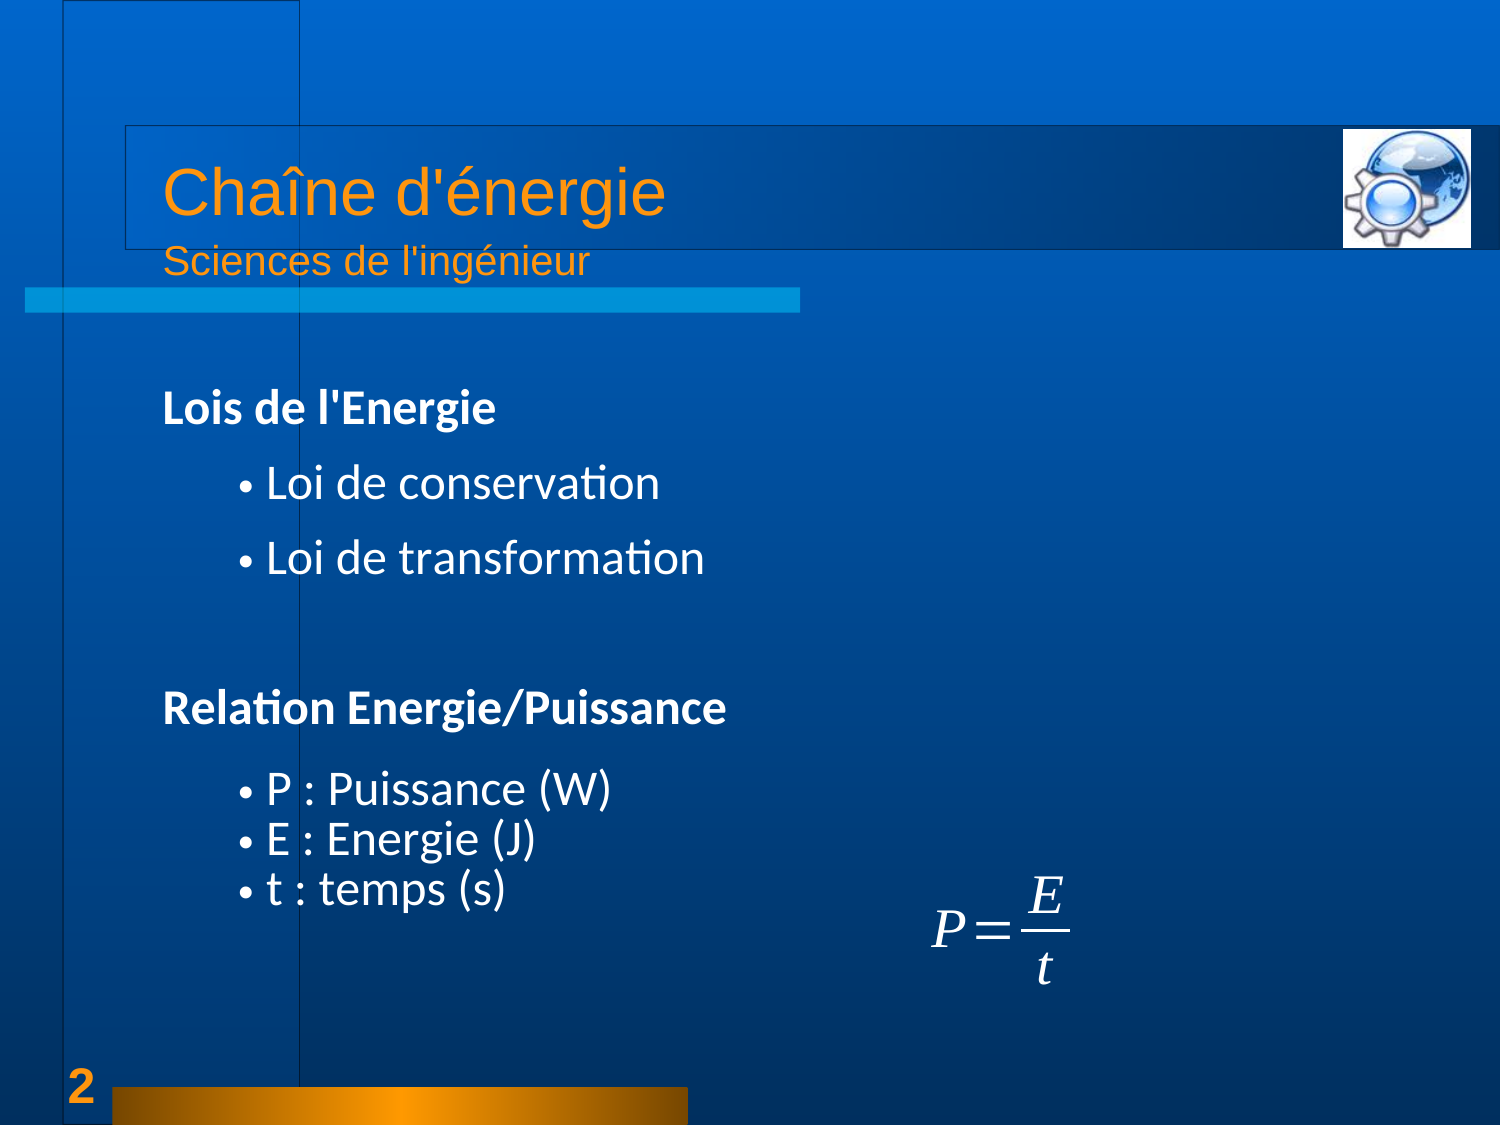

Lois de l'Energie
 Loi de conservation
 Loi de transformation
Relation Energie/Puissance
 P : Puissance (W)
 E : Energie (J)
 t : temps (s)